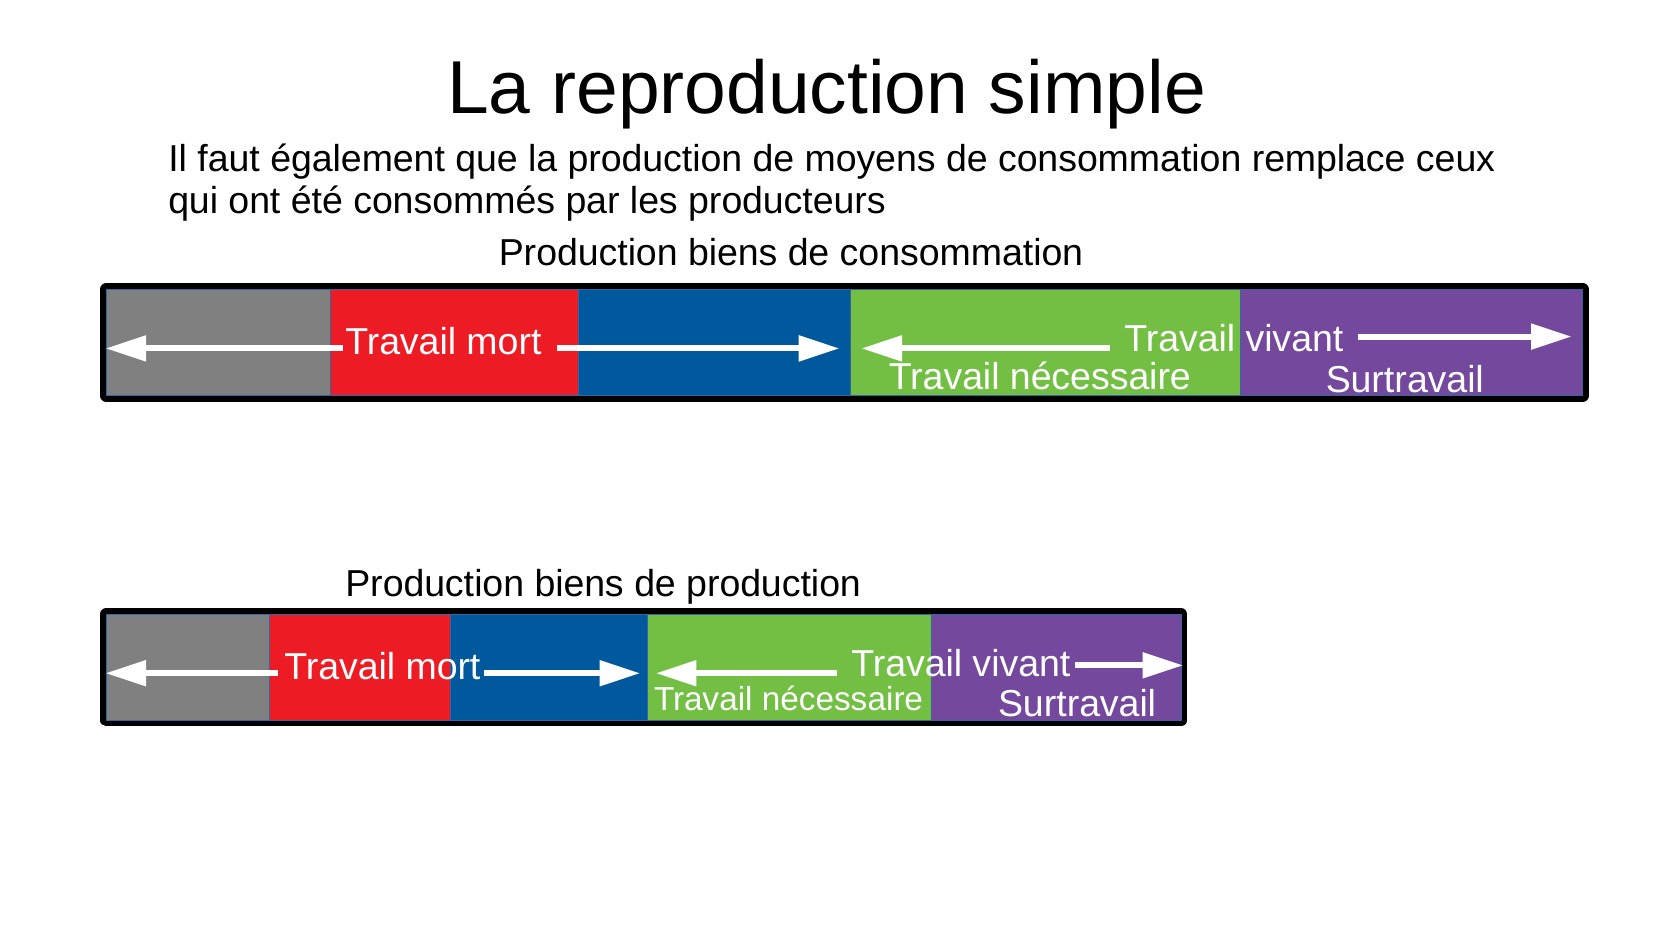

# La reproduction simple
Il faut également que la production de moyens de consommation remplace ceux qui ont été consommés par les producteurs
Production biens de consommation
Travail vivant
Travail mort
Travail nécessaire
Surtravail
Production biens de production
Travail vivant
Travail mort
Travail nécessaire
Surtravail